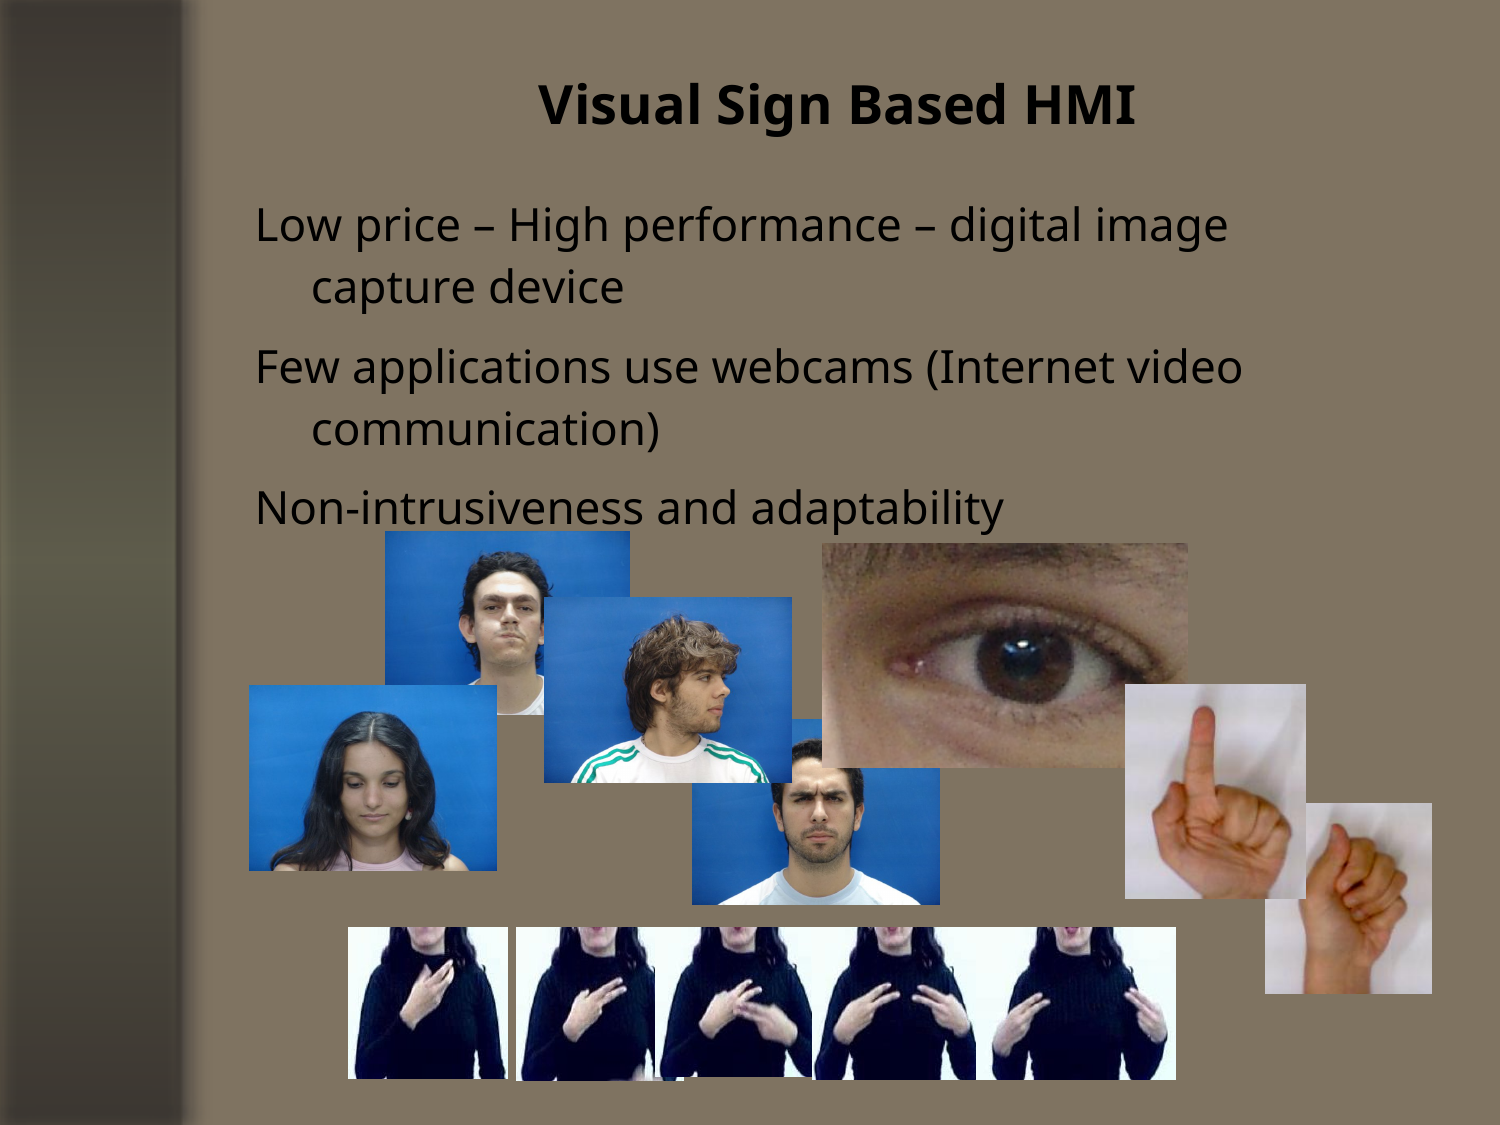

# Visual Sign Based HMI
Low price – High performance – digital image capture device
Few applications use webcams (Internet video communication)
Non-intrusiveness and adaptability